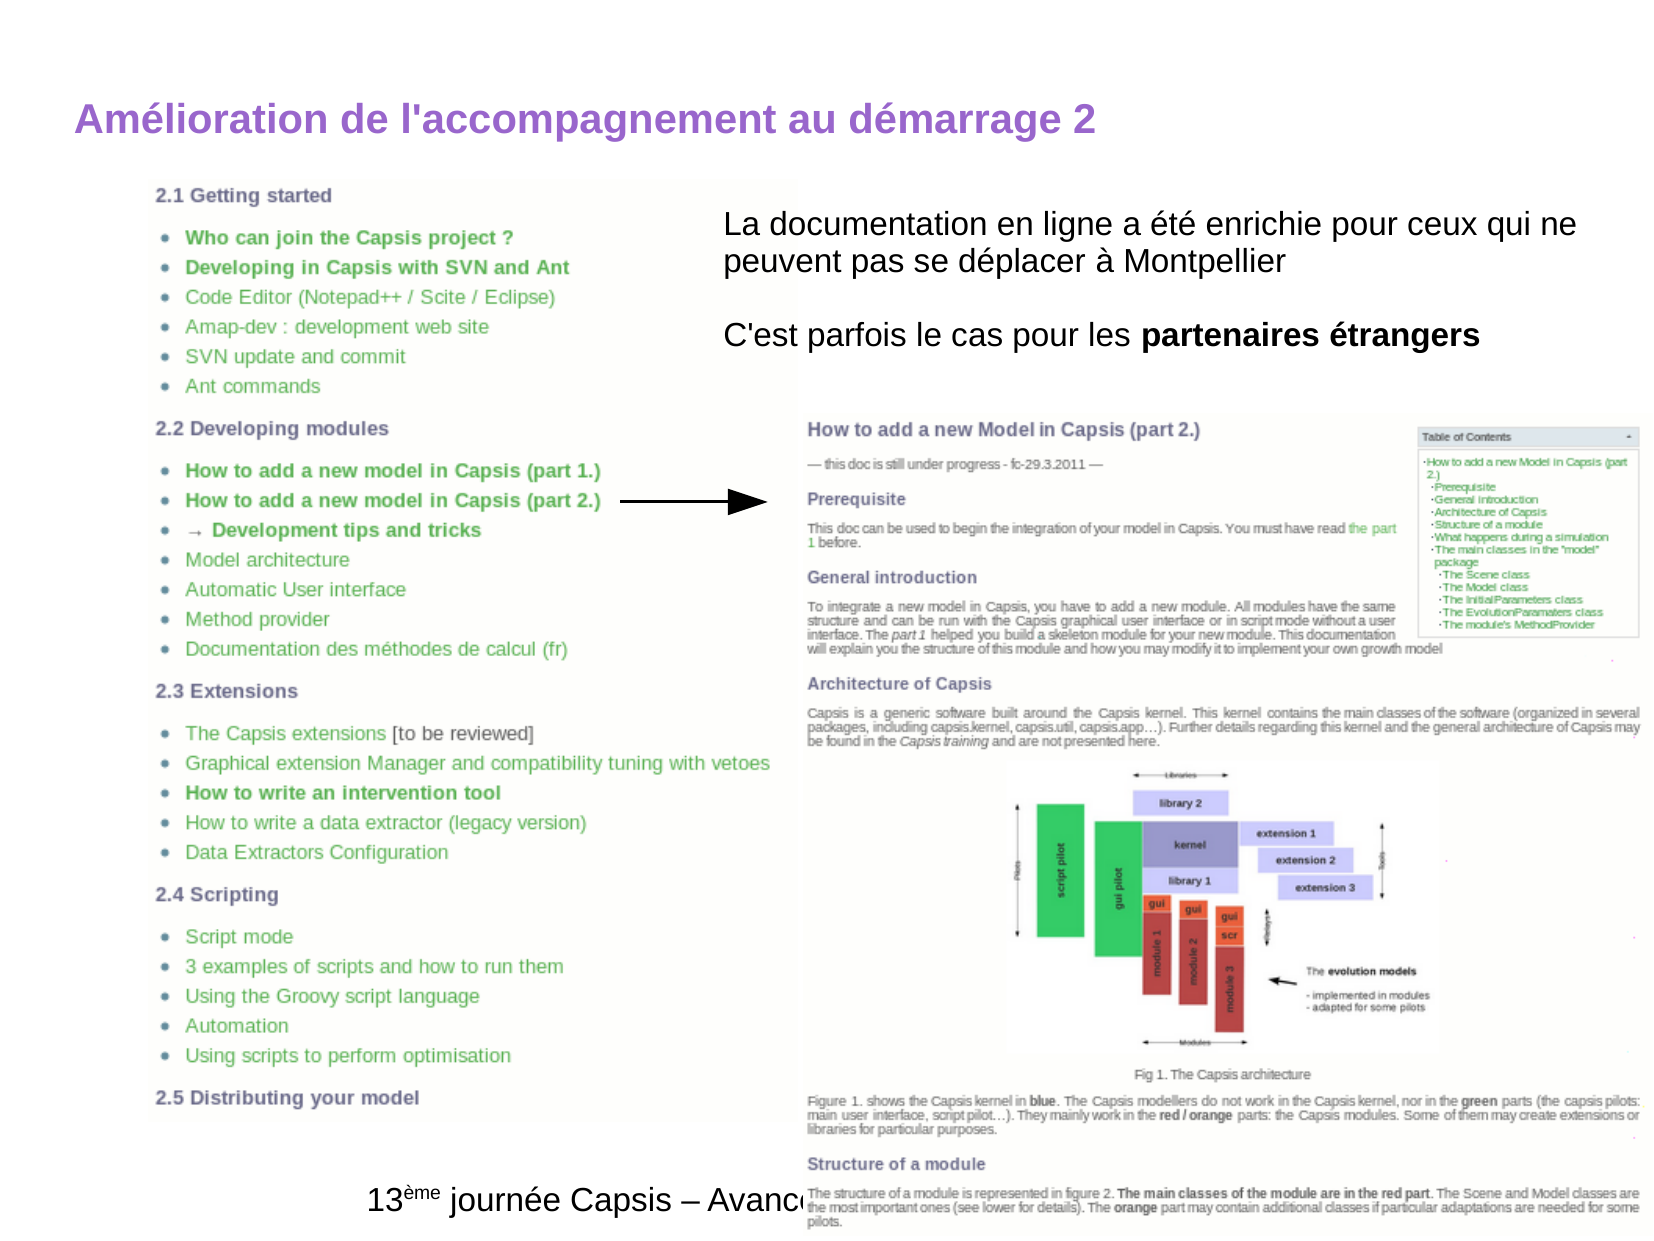

Amélioration de l'accompagnement au démarrage 2
La documentation en ligne a été enrichie pour ceux qui ne peuvent pas se déplacer à Montpellier
C'est parfois le cas pour les partenaires étrangers